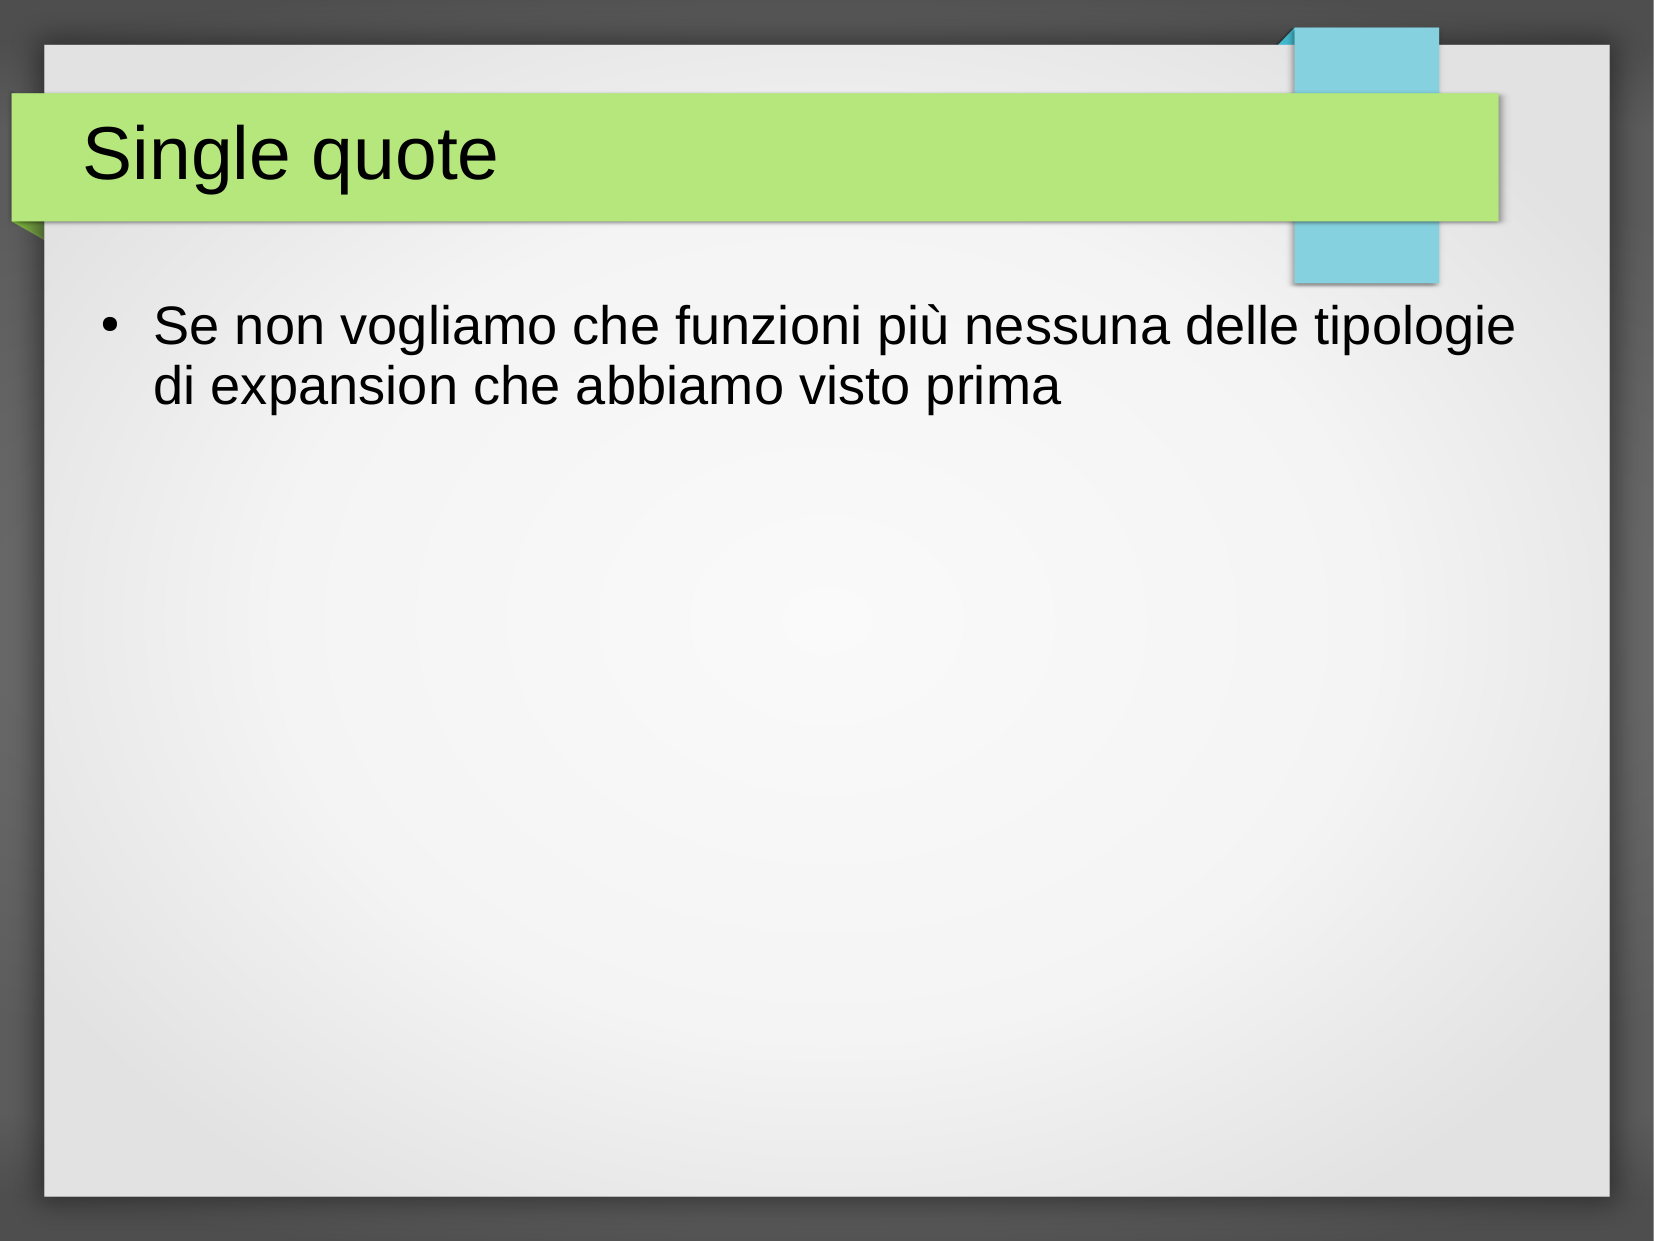

# Single quote
Se non vogliamo che funzioni più nessuna delle tipologie di expansion che abbiamo visto prima